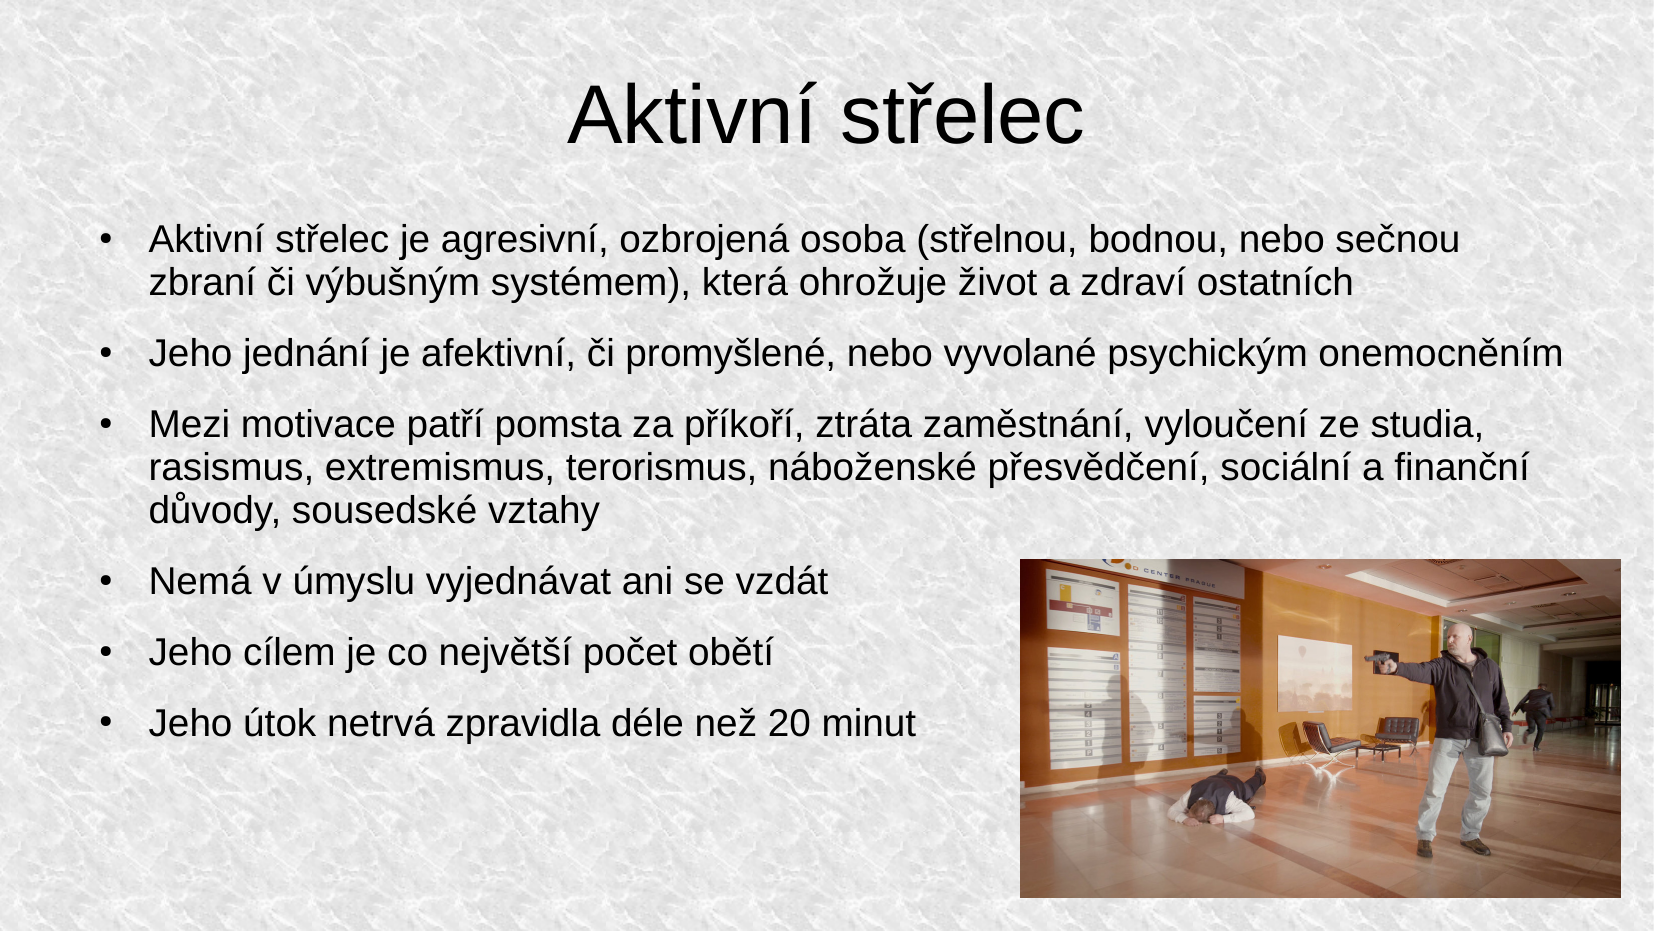

# Aktivní střelec
Aktivní střelec je agresivní, ozbrojená osoba (střelnou, bodnou, nebo sečnou zbraní či výbušným systémem), která ohrožuje život a zdraví ostatních
Jeho jednání je afektivní, či promyšlené, nebo vyvolané psychickým onemocněním
Mezi motivace patří pomsta za příkoří, ztráta zaměstnání, vyloučení ze studia, rasismus, extremismus, terorismus, náboženské přesvědčení, sociální a finanční důvody, sousedské vztahy
Nemá v úmyslu vyjednávat ani se vzdát
Jeho cílem je co největší počet obětí
Jeho útok netrvá zpravidla déle než 20 minut